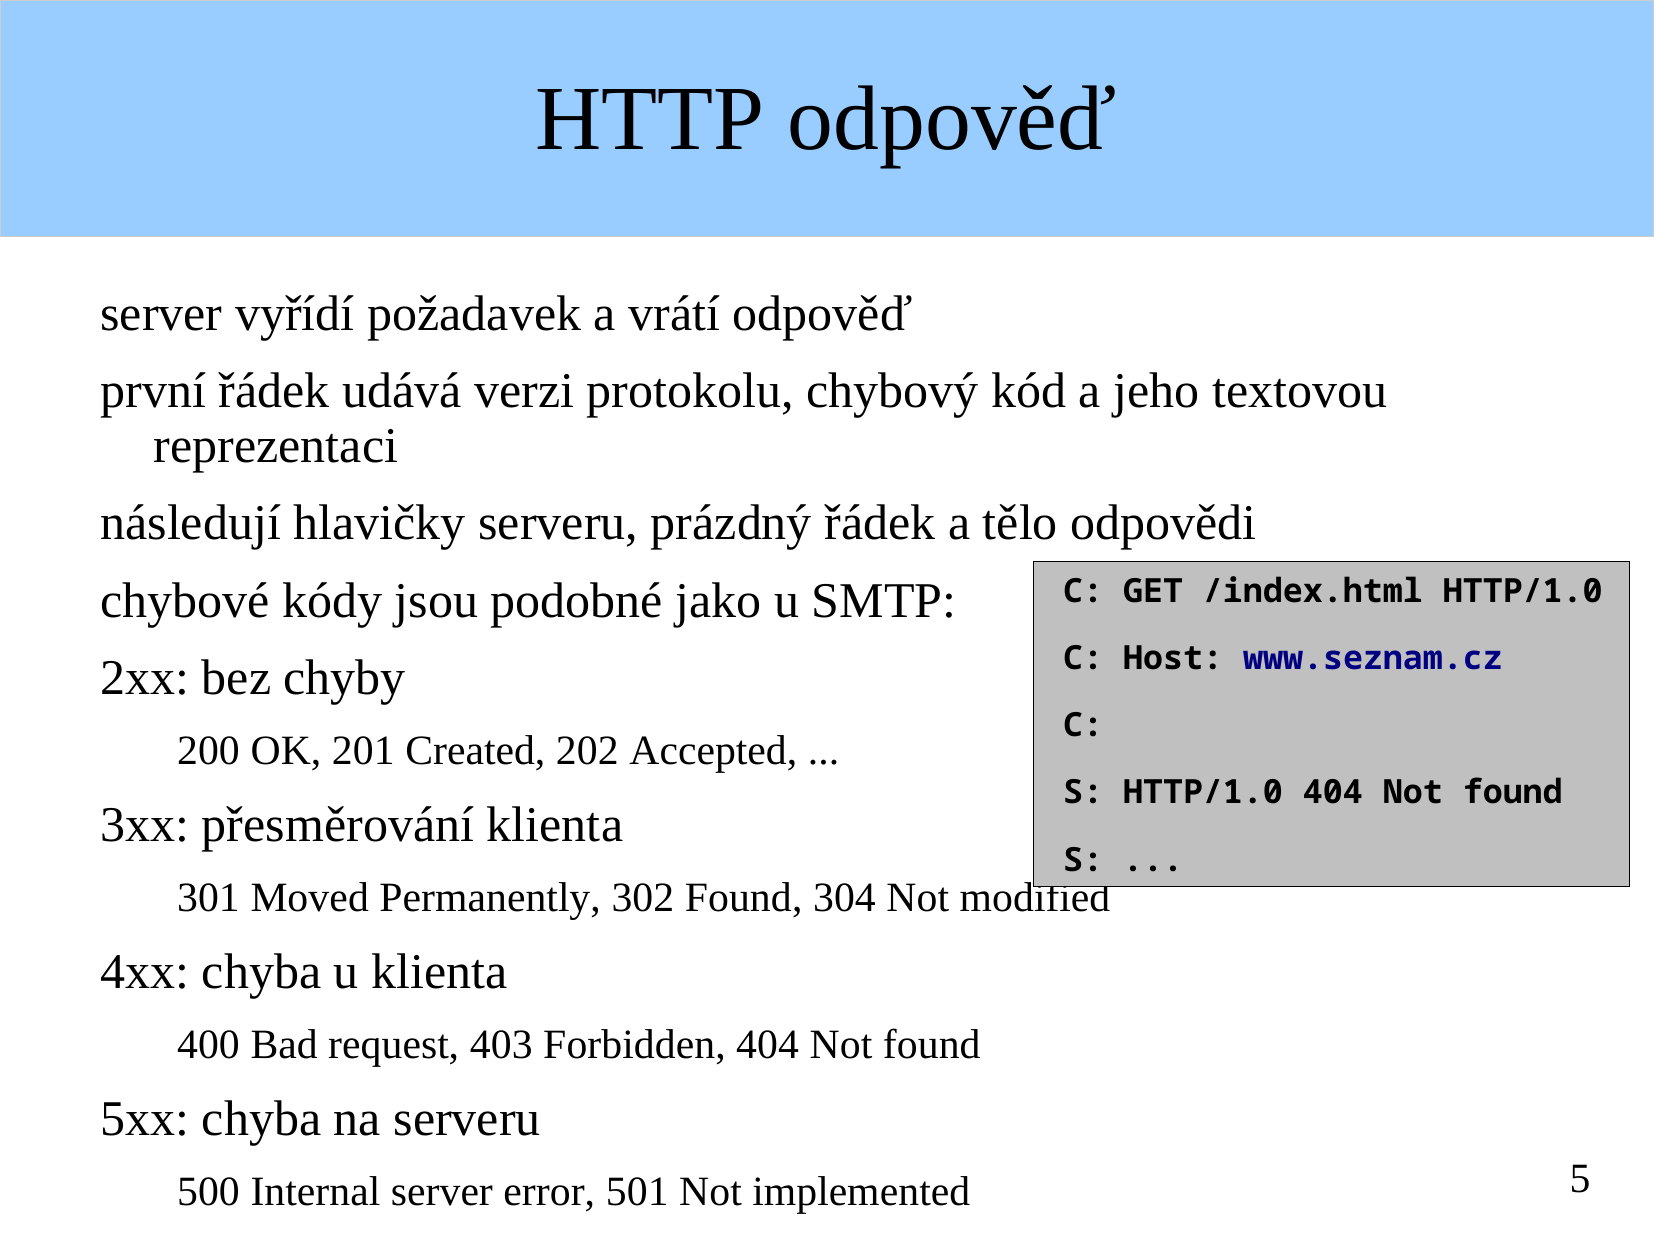

# HTTP odpověď
server vyřídí požadavek a vrátí odpověď
první řádek udává verzi protokolu, chybový kód a jeho textovou reprezentaci
následují hlavičky serveru, prázdný řádek a tělo odpovědi
chybové kódy jsou podobné jako u SMTP:
2xx: bez chyby
200 OK, 201 Created, 202 Accepted, ...
3xx: přesměrování klienta
301 Moved Permanently, 302 Found, 304 Not modified
4xx: chyba u klienta
400 Bad request, 403 Forbidden, 404 Not found
5xx: chyba na serveru
500 Internal server error, 501 Not implemented
C: GET /index.html HTTP/1.0
C: Host: www.seznam.cz
C:
S: HTTP/1.0 404 Not found
S: ...